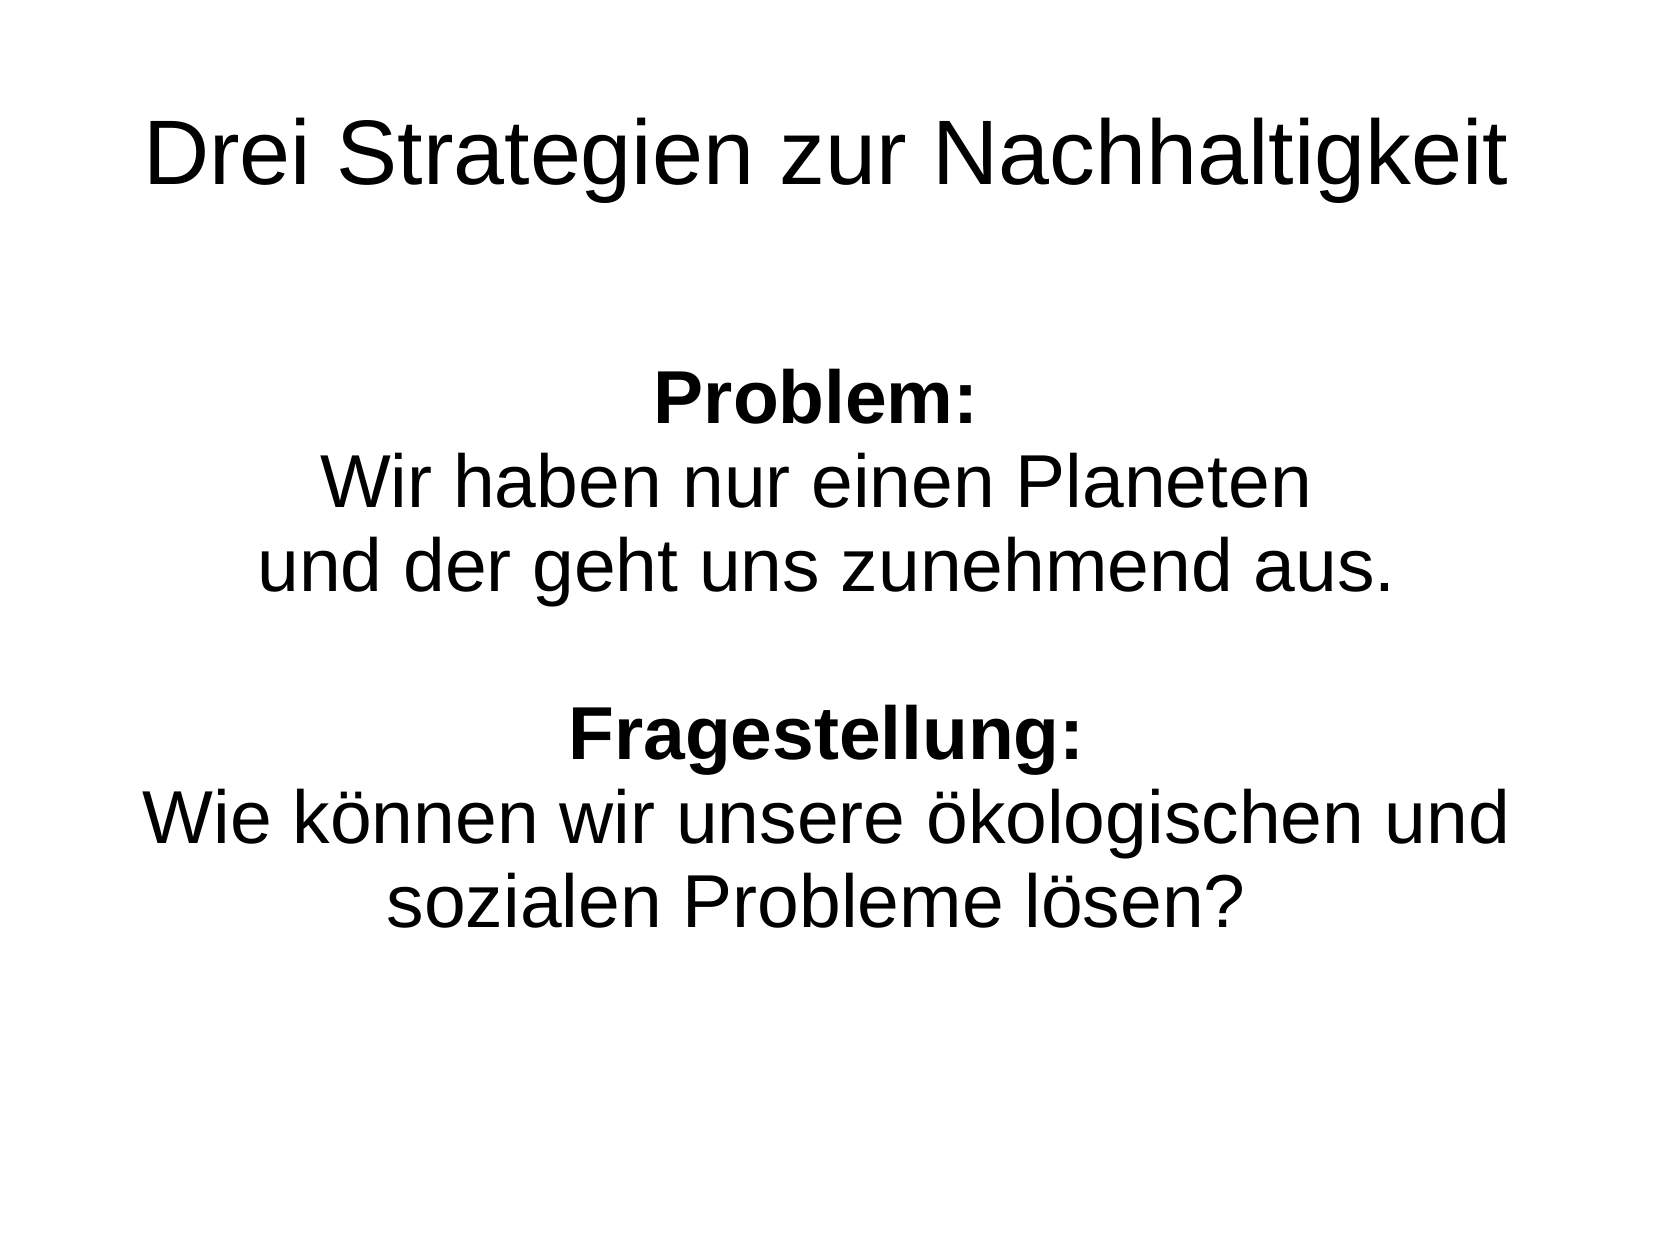

Drei Strategien zur Nachhaltigkeit
# Problem:
Wir haben nur einen Planeten
und der geht uns zunehmend aus.
Fragestellung:
Wie können wir unsere ökologischen und sozialen Probleme lösen?